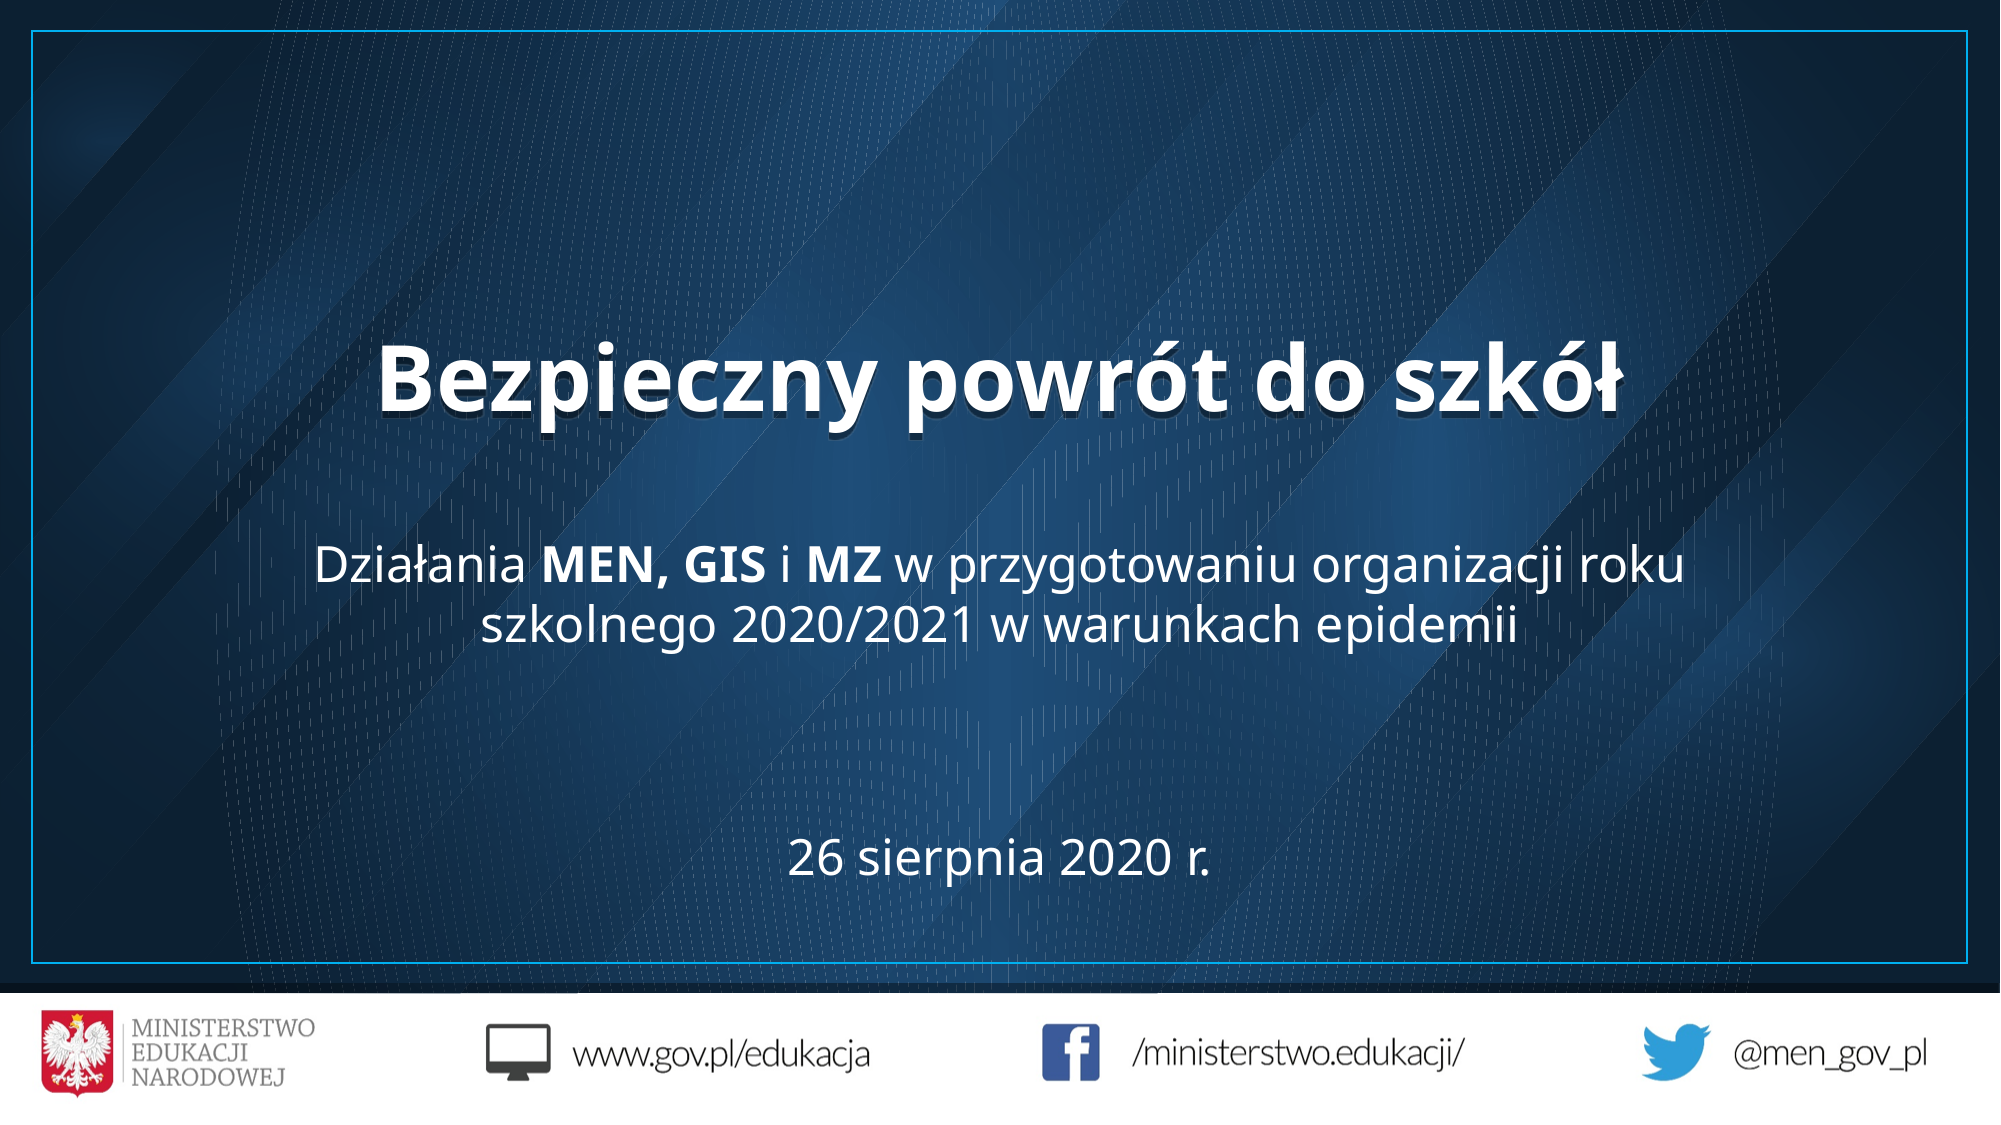

Bezpieczny powrót do szkół
Działania MEN, GIS i MZ w przygotowaniu organizacji roku szkolnego 2020/2021 w warunkach epidemii
26 sierpnia 2020 r.